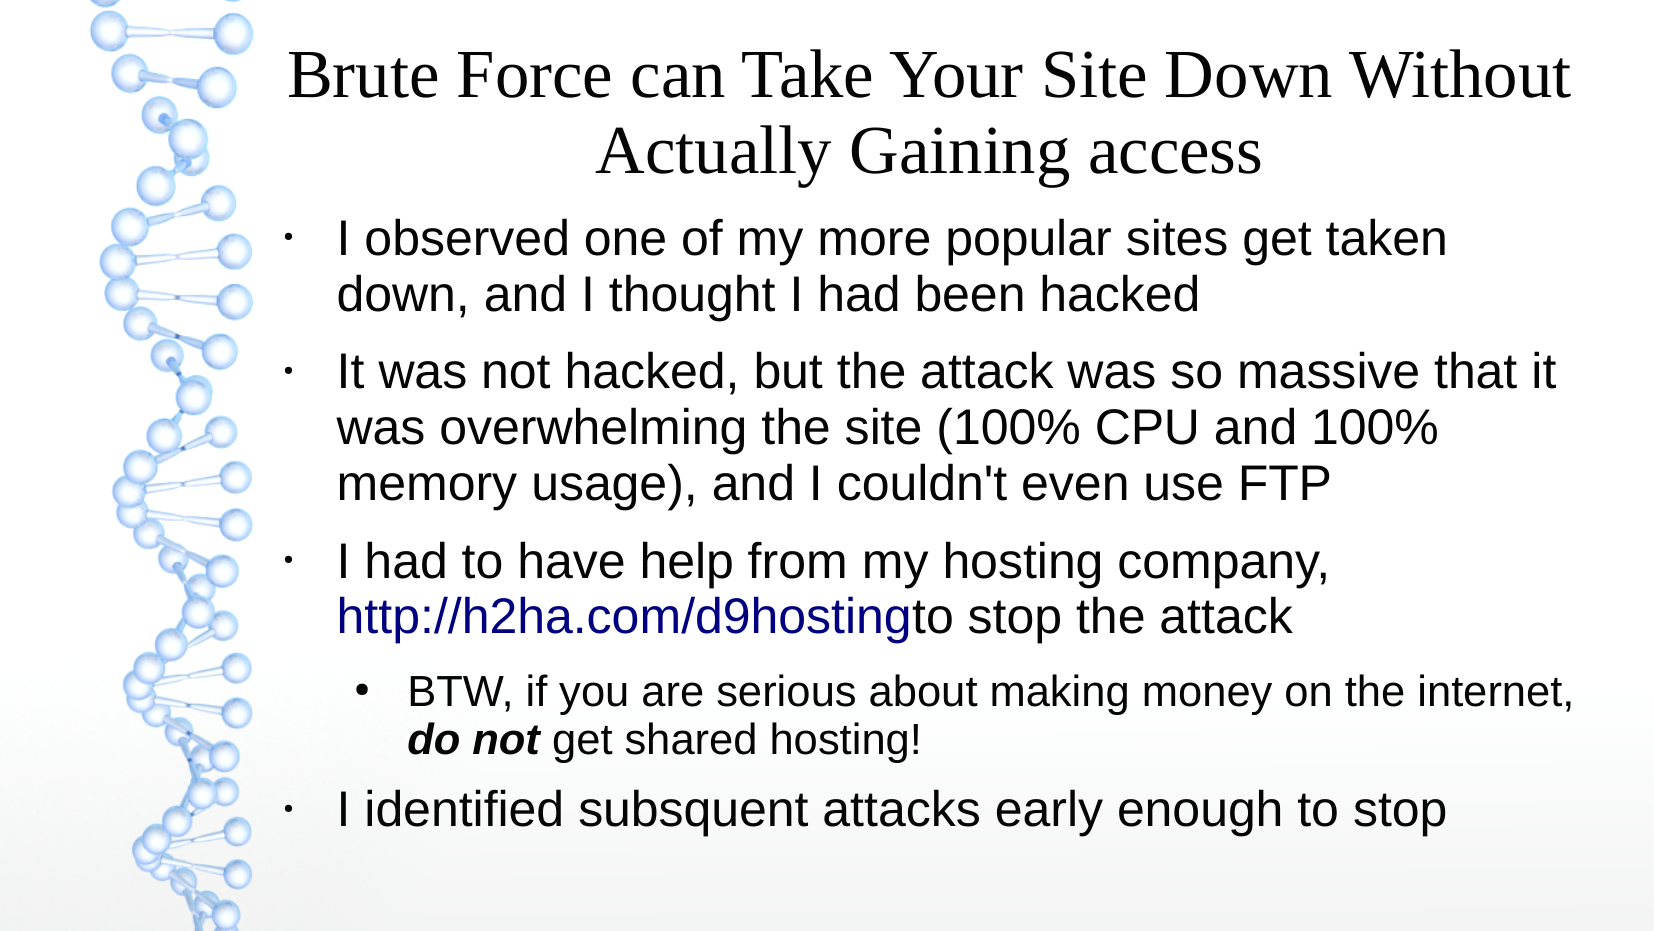

# Brute Force can Take Your Site Down Without Actually Gaining access
I observed one of my more popular sites get taken down, and I thought I had been hacked
It was not hacked, but the attack was so massive that it was overwhelming the site (100% CPU and 100% memory usage), and I couldn't even use FTP
I had to have help from my hosting company, http://h2ha.com/d9hostingto stop the attack
BTW, if you are serious about making money on the internet, do not get shared hosting!
I identified subsquent attacks early enough to stop